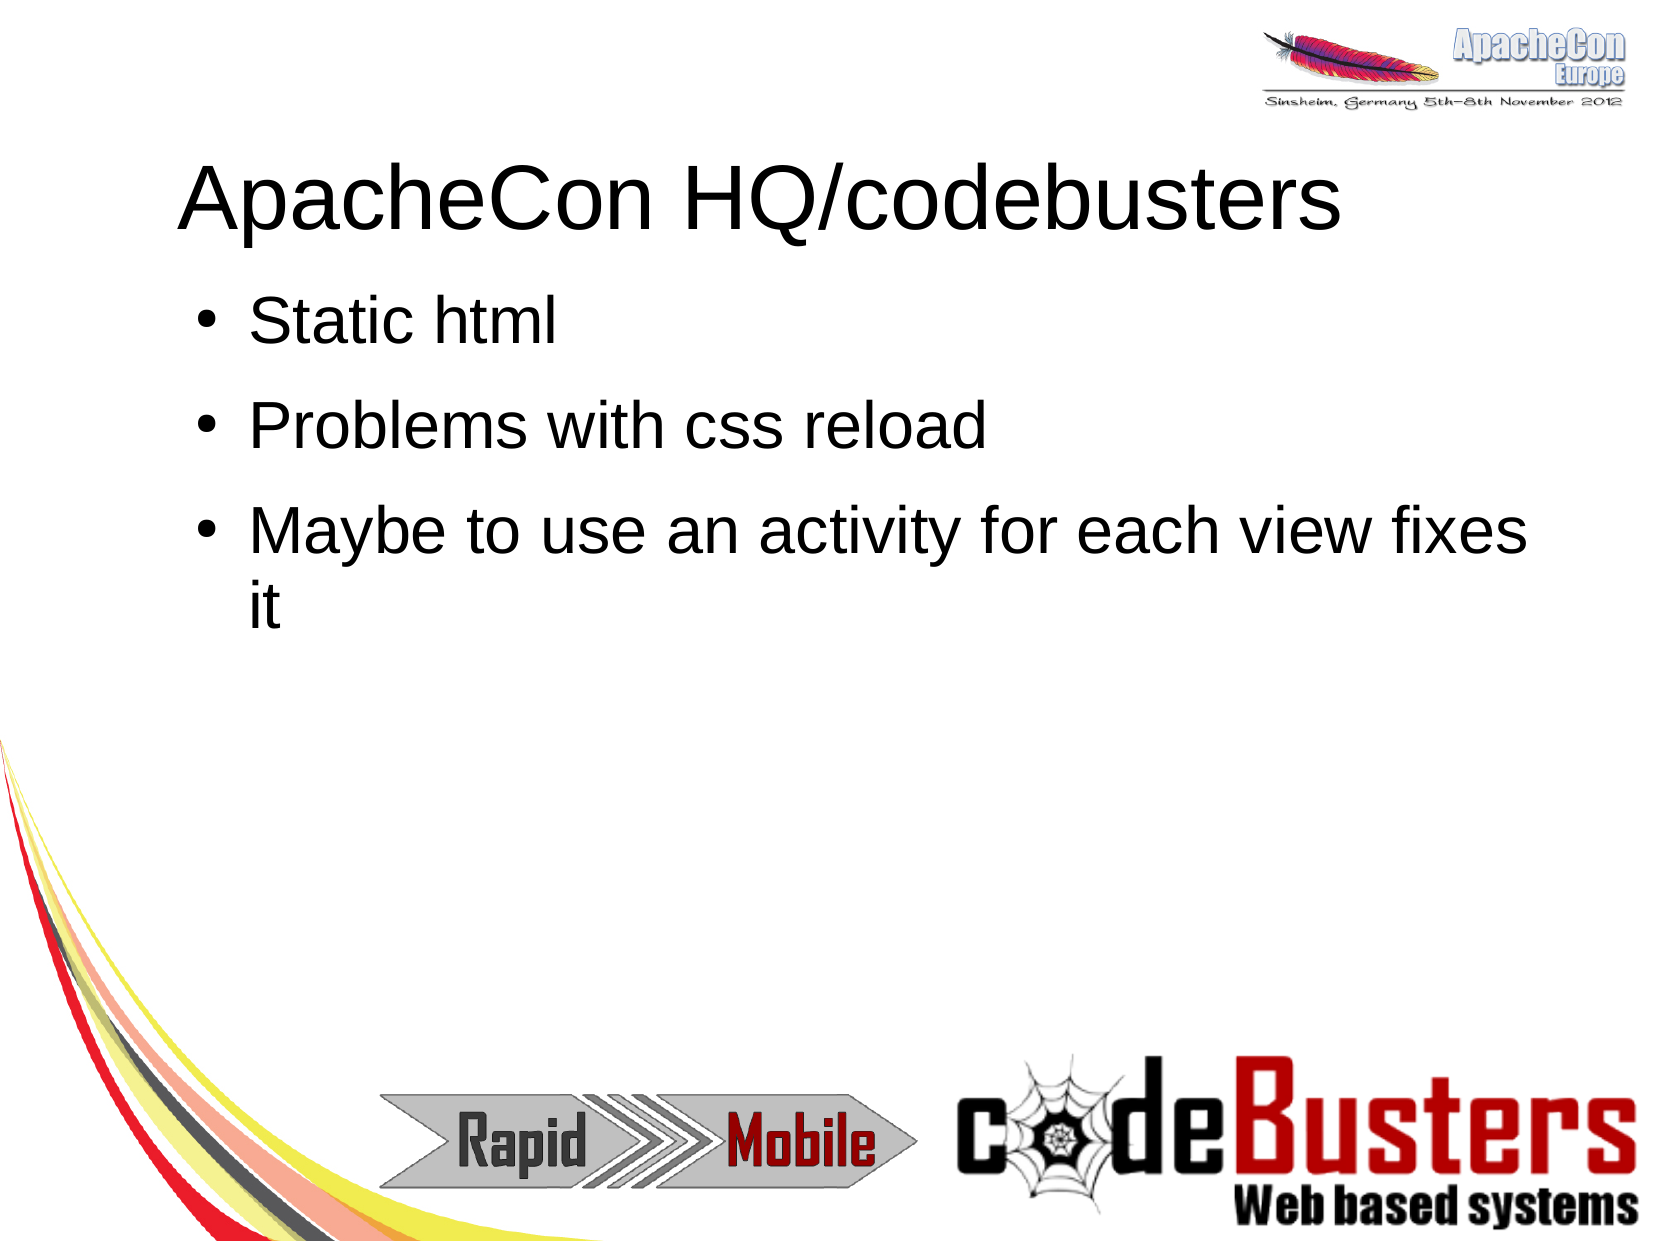

# ApacheCon HQ/codebusters
Static html
Problems with css reload
Maybe to use an activity for each view fixes it